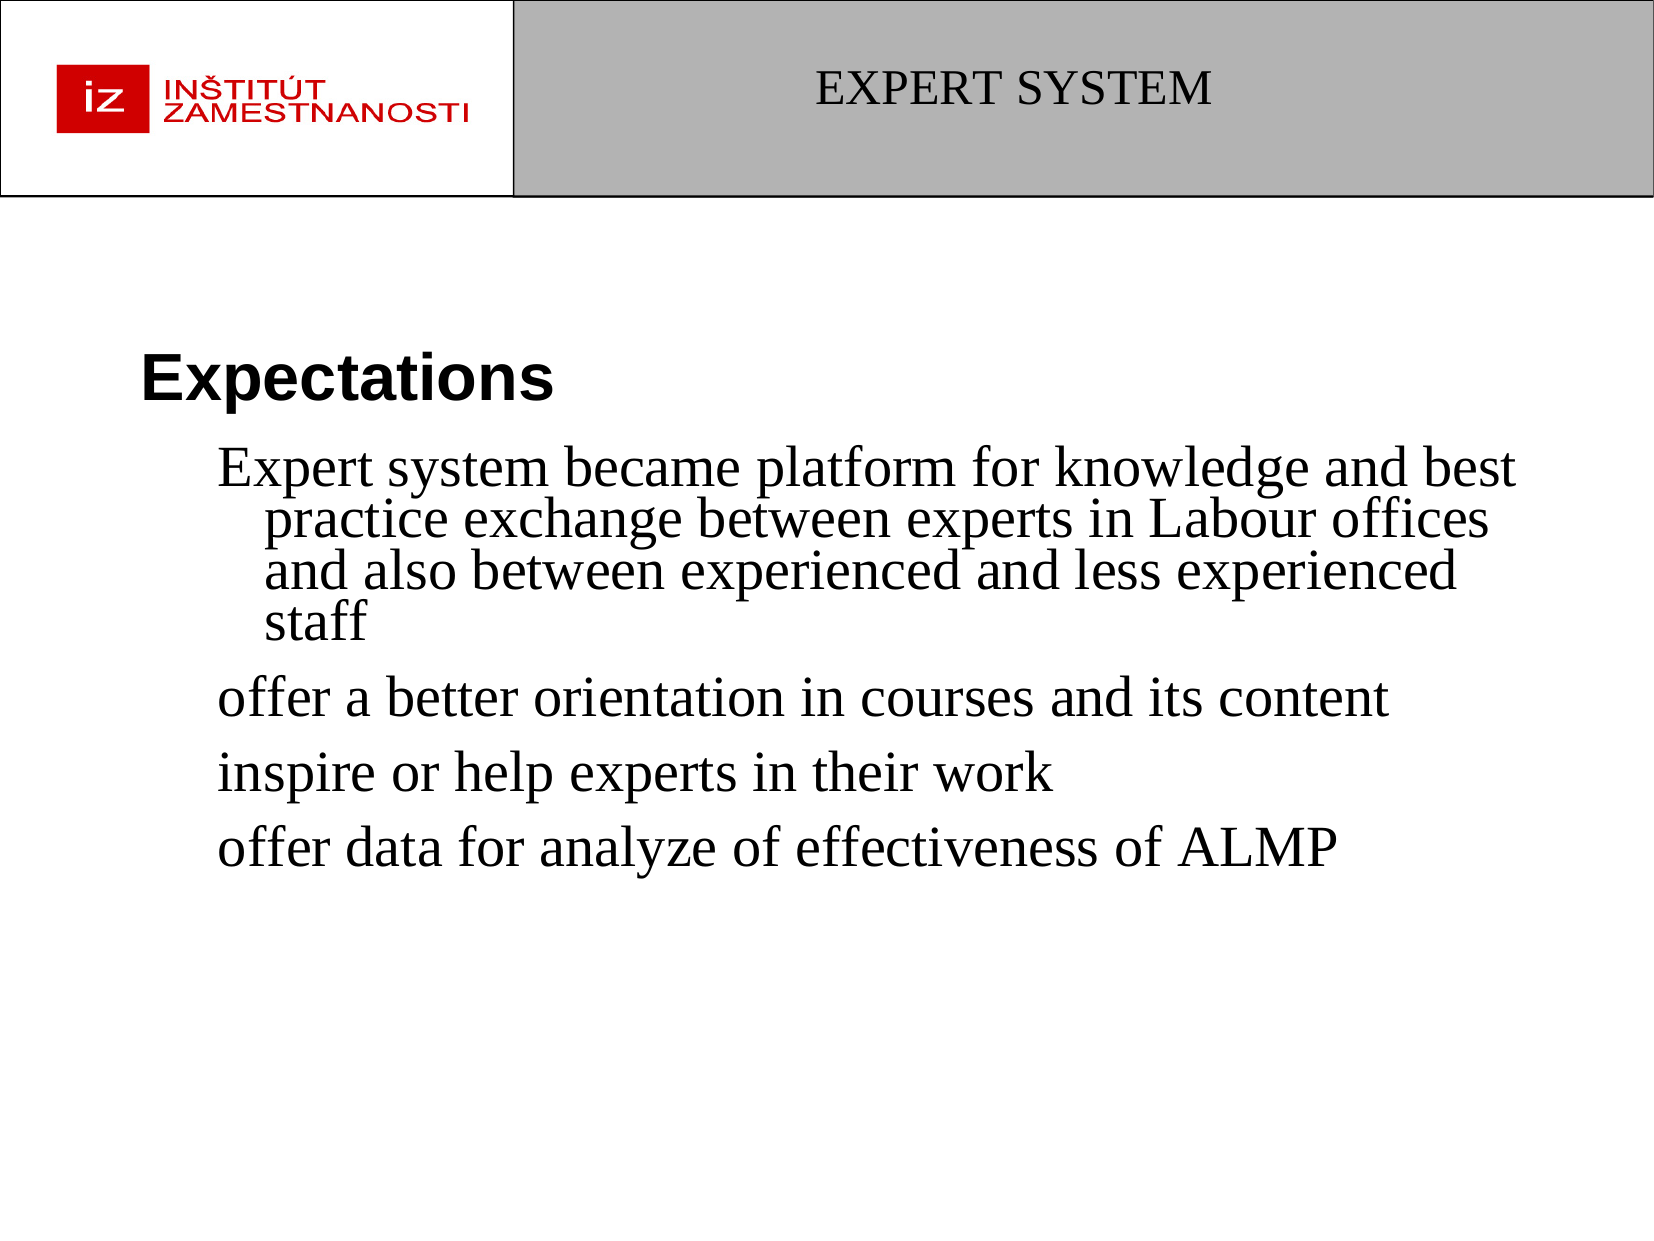

EXPERT SYSTEM
 EXPERTNÝ SYSTÉM
# Expectations
Expert system became platform for knowledge and best practice exchange between experts in Labour offices and also between experienced and less experienced staff
offer a better orientation in courses and its content
inspire or help experts in their work
offer data for analyze of effectiveness of ALMP